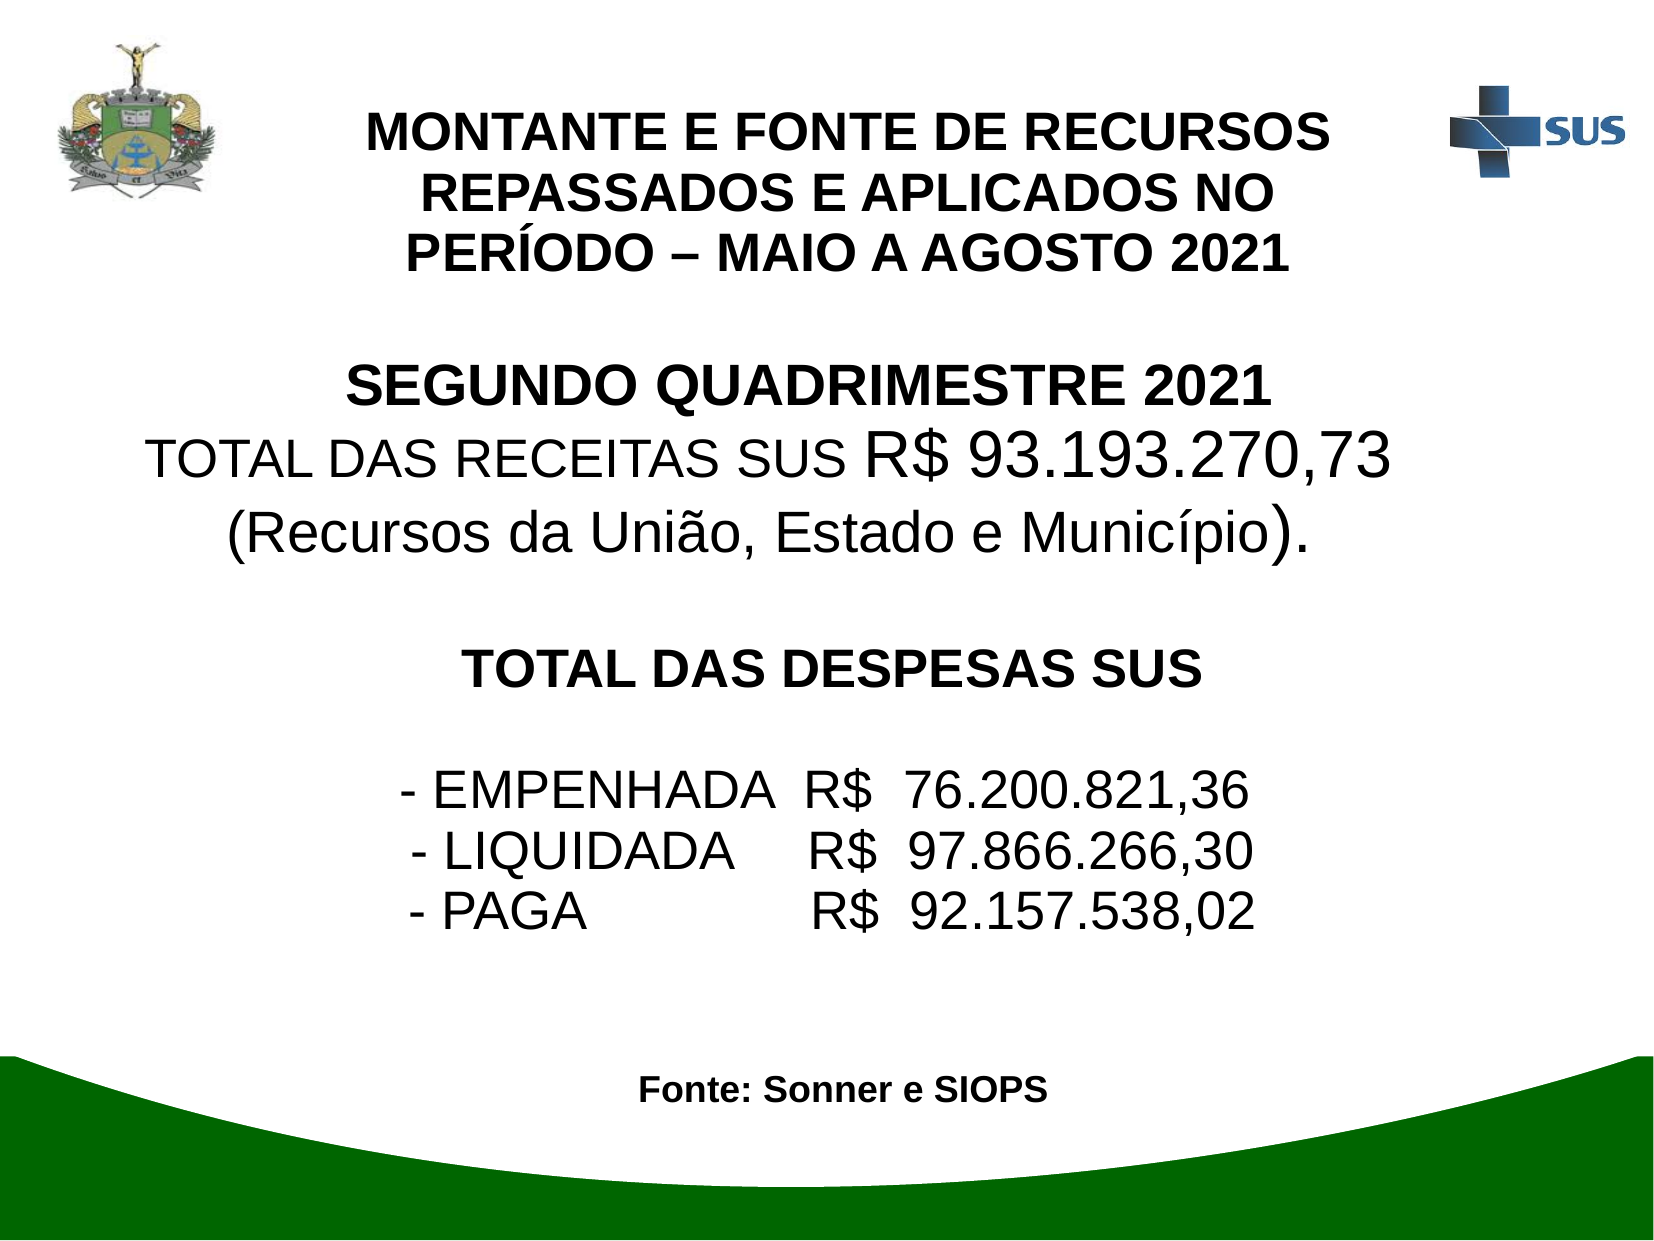

MONTANTE E FONTE DE RECURSOS REPASSADOS E APLICADOS NO PERÍODO – MAIO A AGOSTO 2021
SEGUNDO QUADRIMESTRE 2021
TOTAL DAS RECEITAS SUS R$ 93.193.270,73
 (Recursos da União, Estado e Município).
TOTAL DAS DESPESAS SUS
- EMPENHADA R$ 76.200.821,36
- LIQUIDADA R$ 97.866.266,30
- PAGA R$ 92.157.538,02
Fonte: Sonner e SIOPS